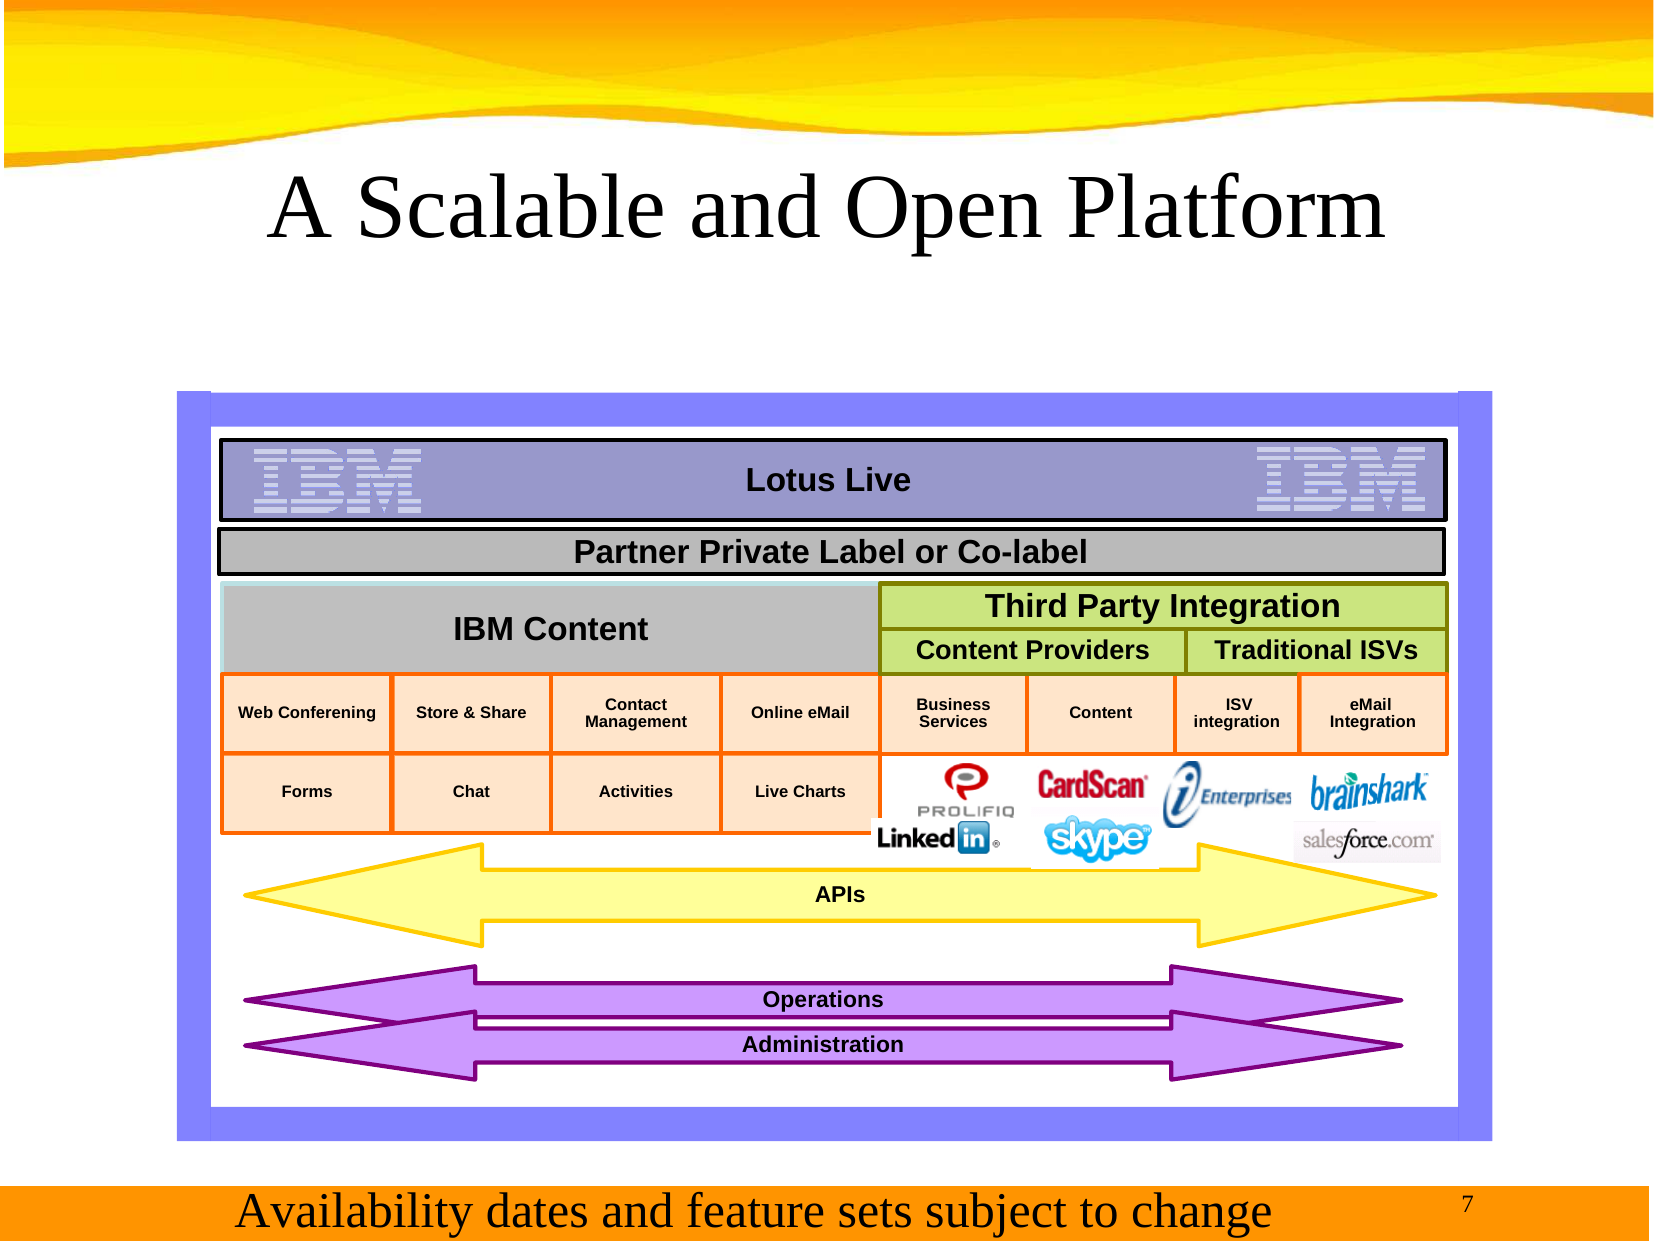

# A Scalable and Open Platform
Lotus Live
Partner Private Label or Co-label
IBM Content
Third Party Integration
Content Providers
Traditional ISVs
Web Conferening
Store & Share
Contact Management
Online eMail
Business Services
Content
 ISV integration
eMail Integration
Forms
Chat
Activities
Live Charts
APIs
Operations
Administration
Availability dates and feature sets subject to change
7